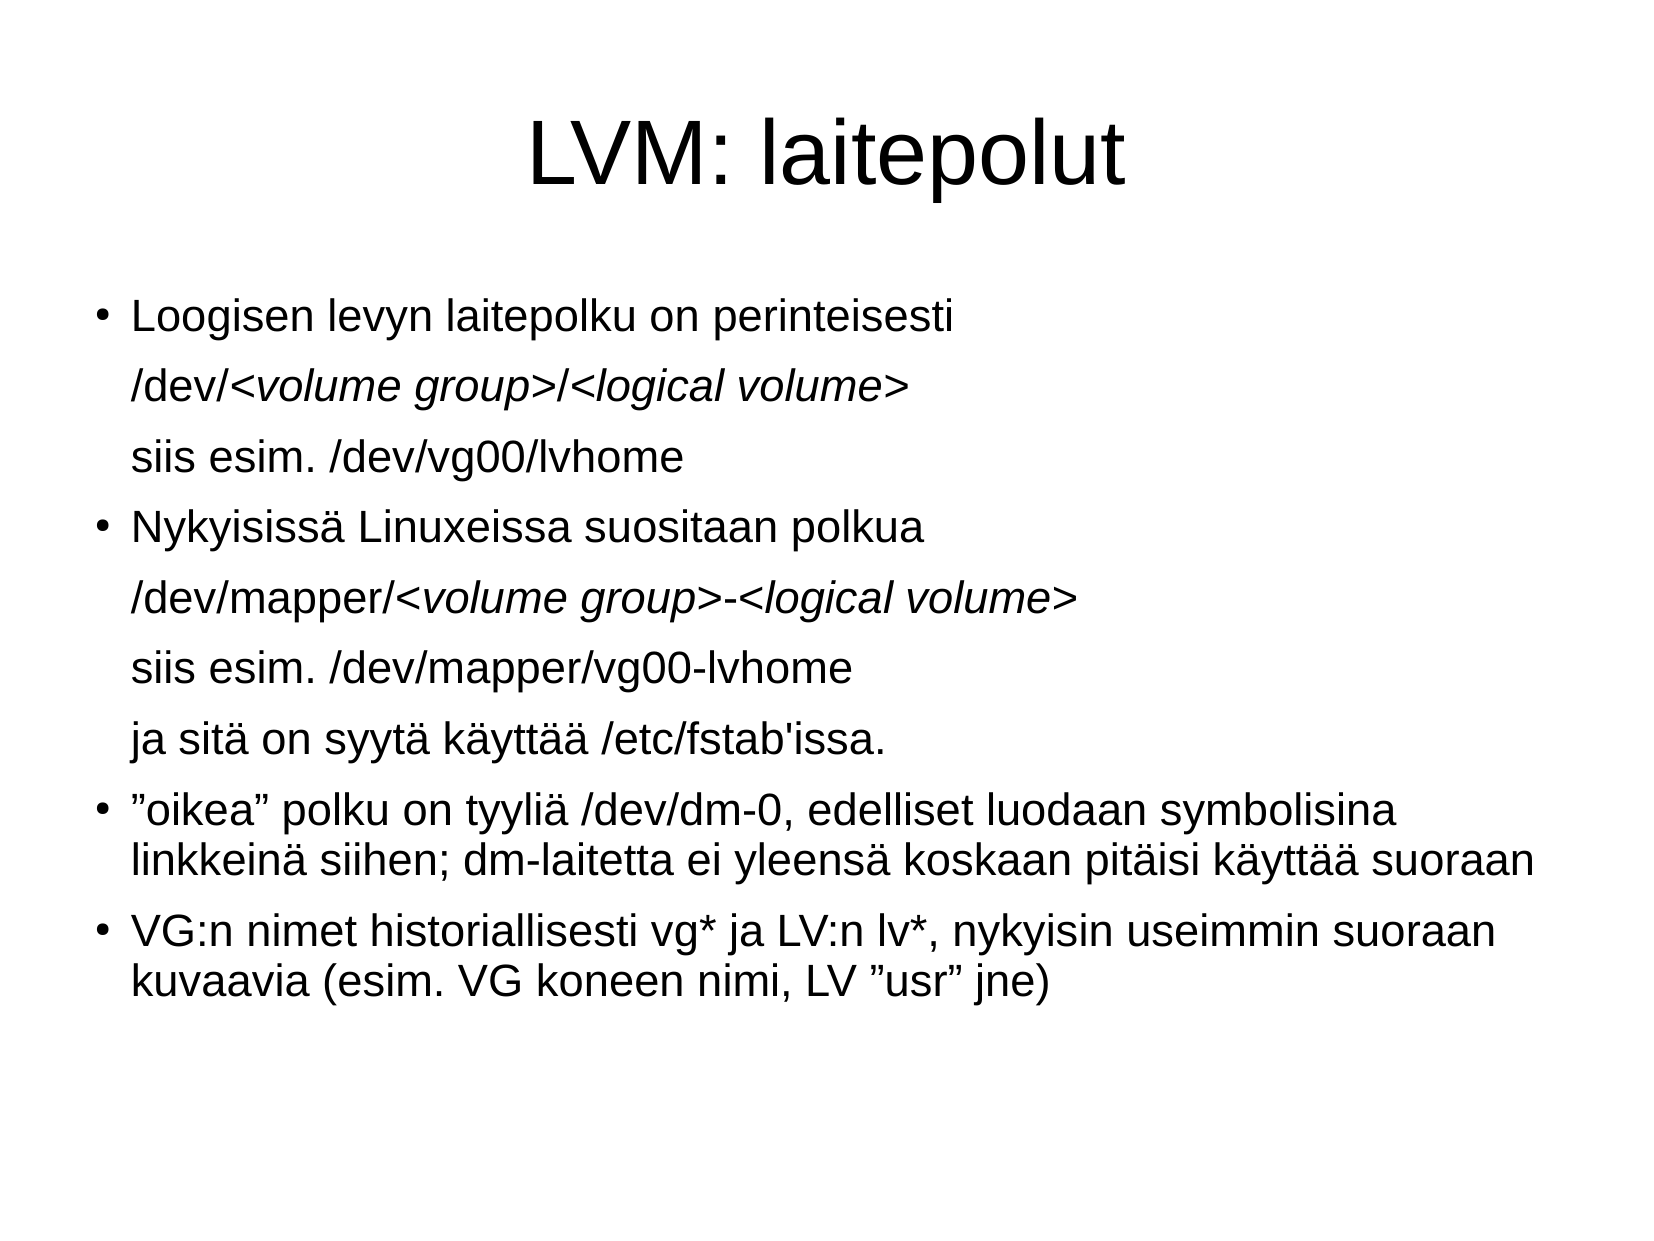

# LVM: laitepolut
Loogisen levyn laitepolku on perinteisesti
/dev/<volume group>/<logical volume>
siis esim. /dev/vg00/lvhome
Nykyisissä Linuxeissa suositaan polkua
/dev/mapper/<volume group>-<logical volume>
siis esim. /dev/mapper/vg00-lvhome
ja sitä on syytä käyttää /etc/fstab'issa.
”oikea” polku on tyyliä /dev/dm-0, edelliset luodaan symbolisina linkkeinä siihen; dm-laitetta ei yleensä koskaan pitäisi käyttää suoraan
VG:n nimet historiallisesti vg* ja LV:n lv*, nykyisin useimmin suoraan kuvaavia (esim. VG koneen nimi, LV ”usr” jne)